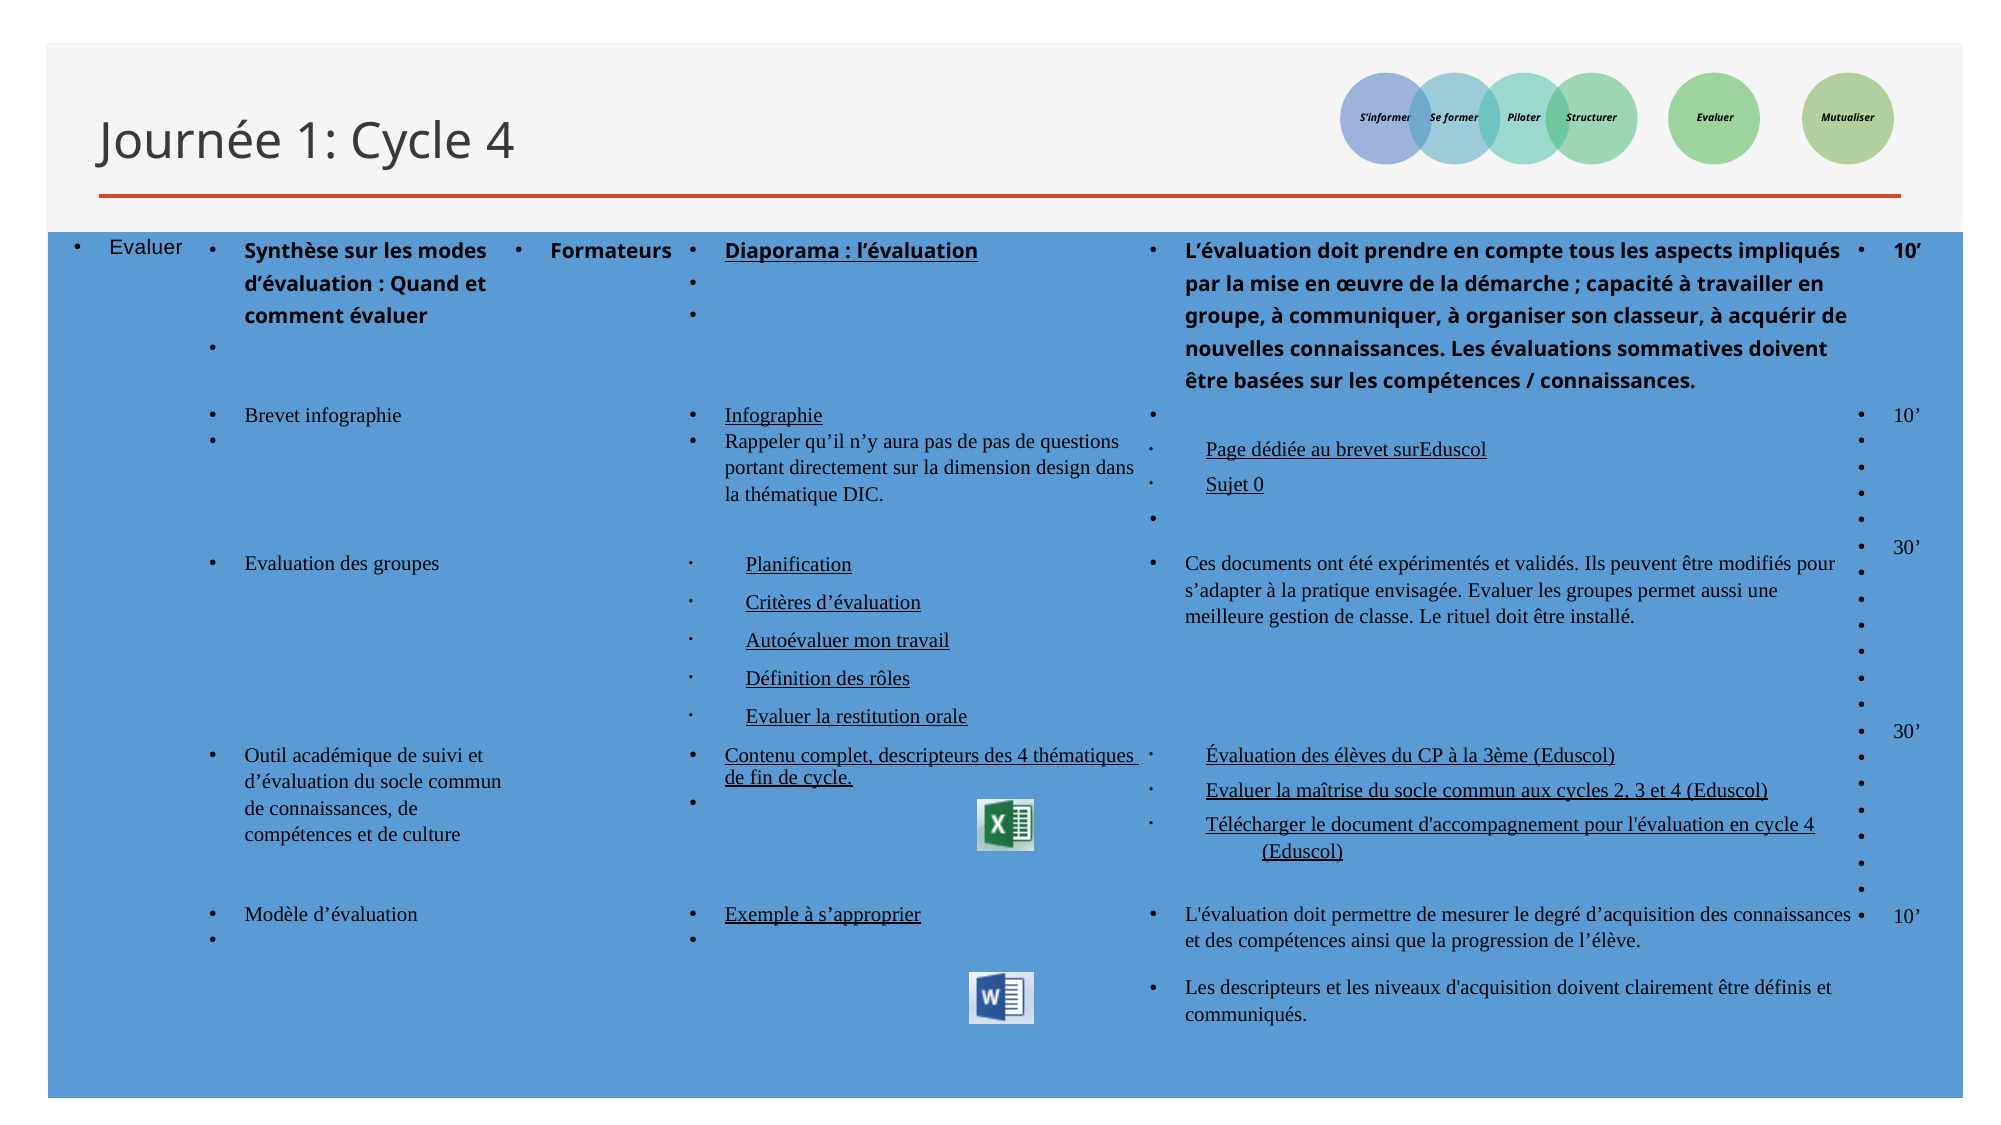

# Journée 1: Cycle 4
Se former
Piloter
Structurer
 Evaluer
Mutualiser
S’informer
| Evaluer | Synthèse sur les modes d’évaluation : Quand et comment évaluer | Formateurs | Diaporama : l’évaluation | L’évaluation doit prendre en compte tous les aspects impliqués par la mise en œuvre de la démarche ; capacité à travailler en groupe, à communiquer, à organiser son classeur, à acquérir de nouvelles connaissances. Les évaluations sommatives doivent être basées sur les compétences / connaissances. | 10’ |
| --- | --- | --- | --- | --- | --- |
| | Brevet infographie | | Infographie Rappeler qu’il n’y aura pas de pas de questions portant directement sur la dimension design dans la thématique DIC. | Page dédiée au brevet surEduscol Sujet 0 | 10’          30’             30’              10’ |
| | Evaluation des groupes | | Planification Critères d’évaluation Autoévaluer mon travail Définition des rôles Evaluer la restitution orale | Ces documents ont été expérimentés et validés. Ils peuvent être modifiés pour s’adapter à la pratique envisagée. Evaluer les groupes permet aussi une meilleure gestion de classe. Le rituel doit être installé. | |
| | Outil académique de suivi et d’évaluation du socle commun de connaissances, de compétences et de culture | | Contenu complet, descripteurs des 4 thématiques de fin de cycle. | Évaluation des élèves du CP à la 3ème (Eduscol) Evaluer la maîtrise du socle commun aux cycles 2, 3 et 4 (Eduscol) Télécharger le document d'accompagnement pour l'évaluation en cycle 4 (Eduscol) | |
| | Modèle d’évaluation | | Exemple à s’approprier | L'évaluation doit permettre de mesurer le degré d’acquisition des connaissances et des compétences ainsi que la progression de l’élève. Les descripteurs et les niveaux d'acquisition doivent clairement être définis et communiqués. | |